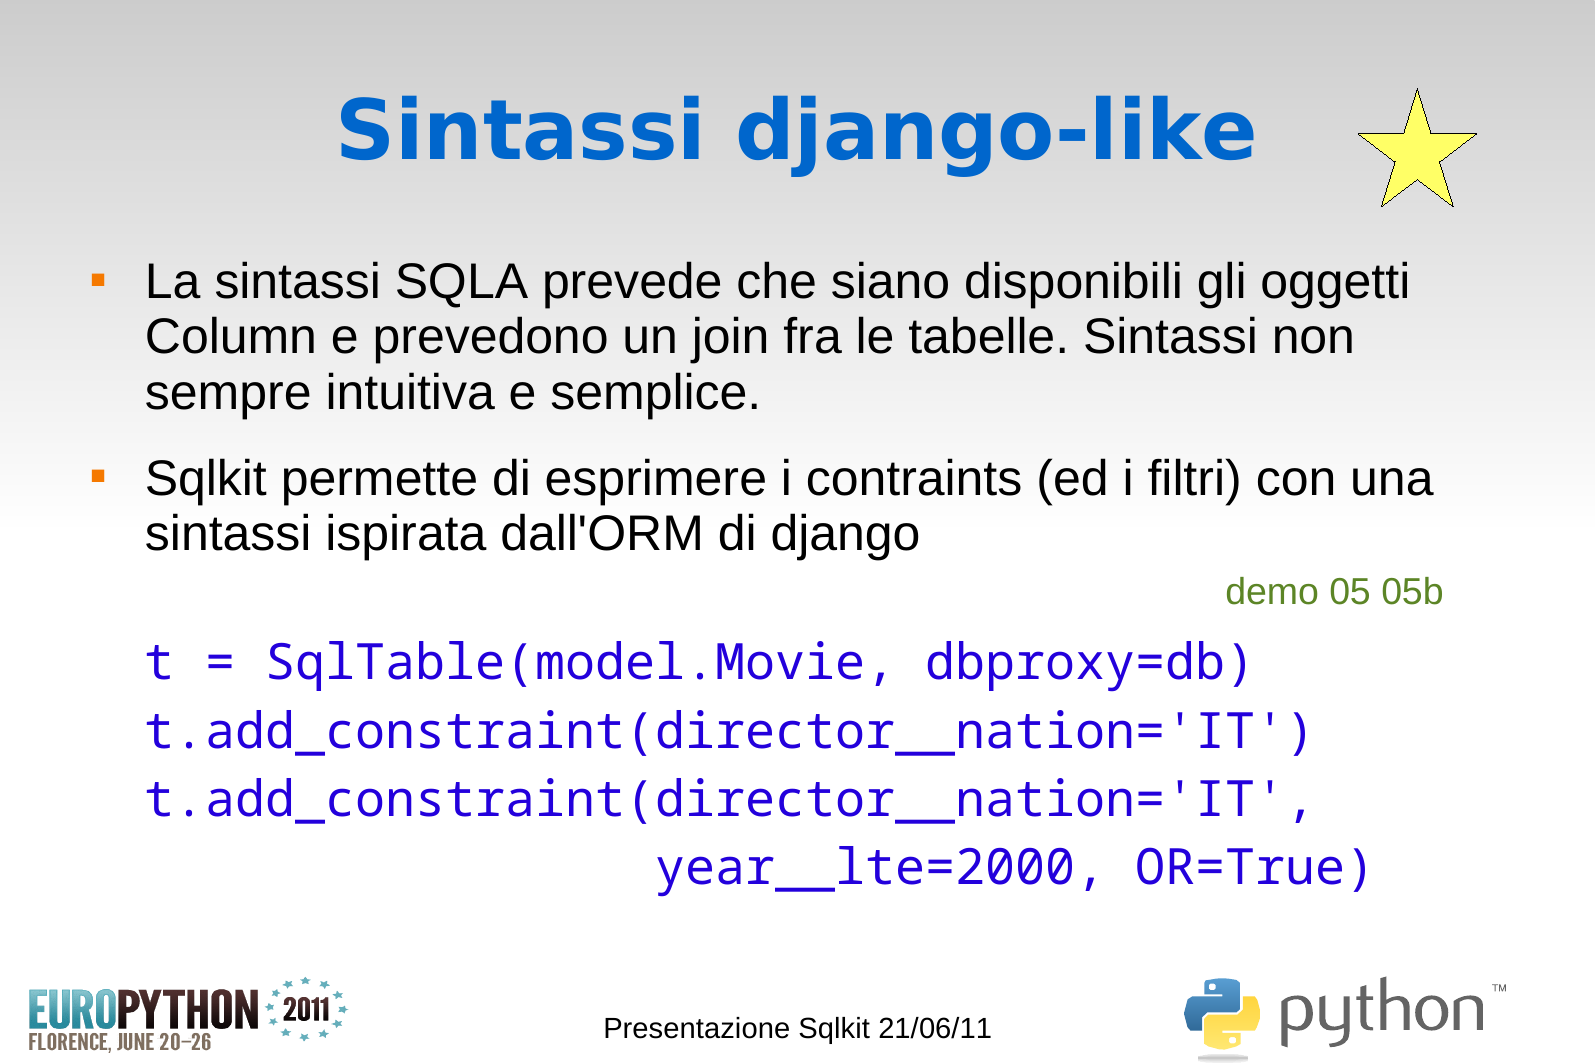

# Sintassi django-like
La sintassi SQLA prevede che siano disponibili gli oggetti Column e prevedono un join fra le tabelle. Sintassi non sempre intuitiva e semplice.
Sqlkit permette di esprimere i contraints (ed i filtri) con una sintassi ispirata dall'ORM di django
t = SqlTable(model.Movie, dbproxy=db)
t.add_constraint(director__nation='IT')
t.add_constraint(director__nation='IT',
 year__lte=2000, OR=True)
demo 05 05b